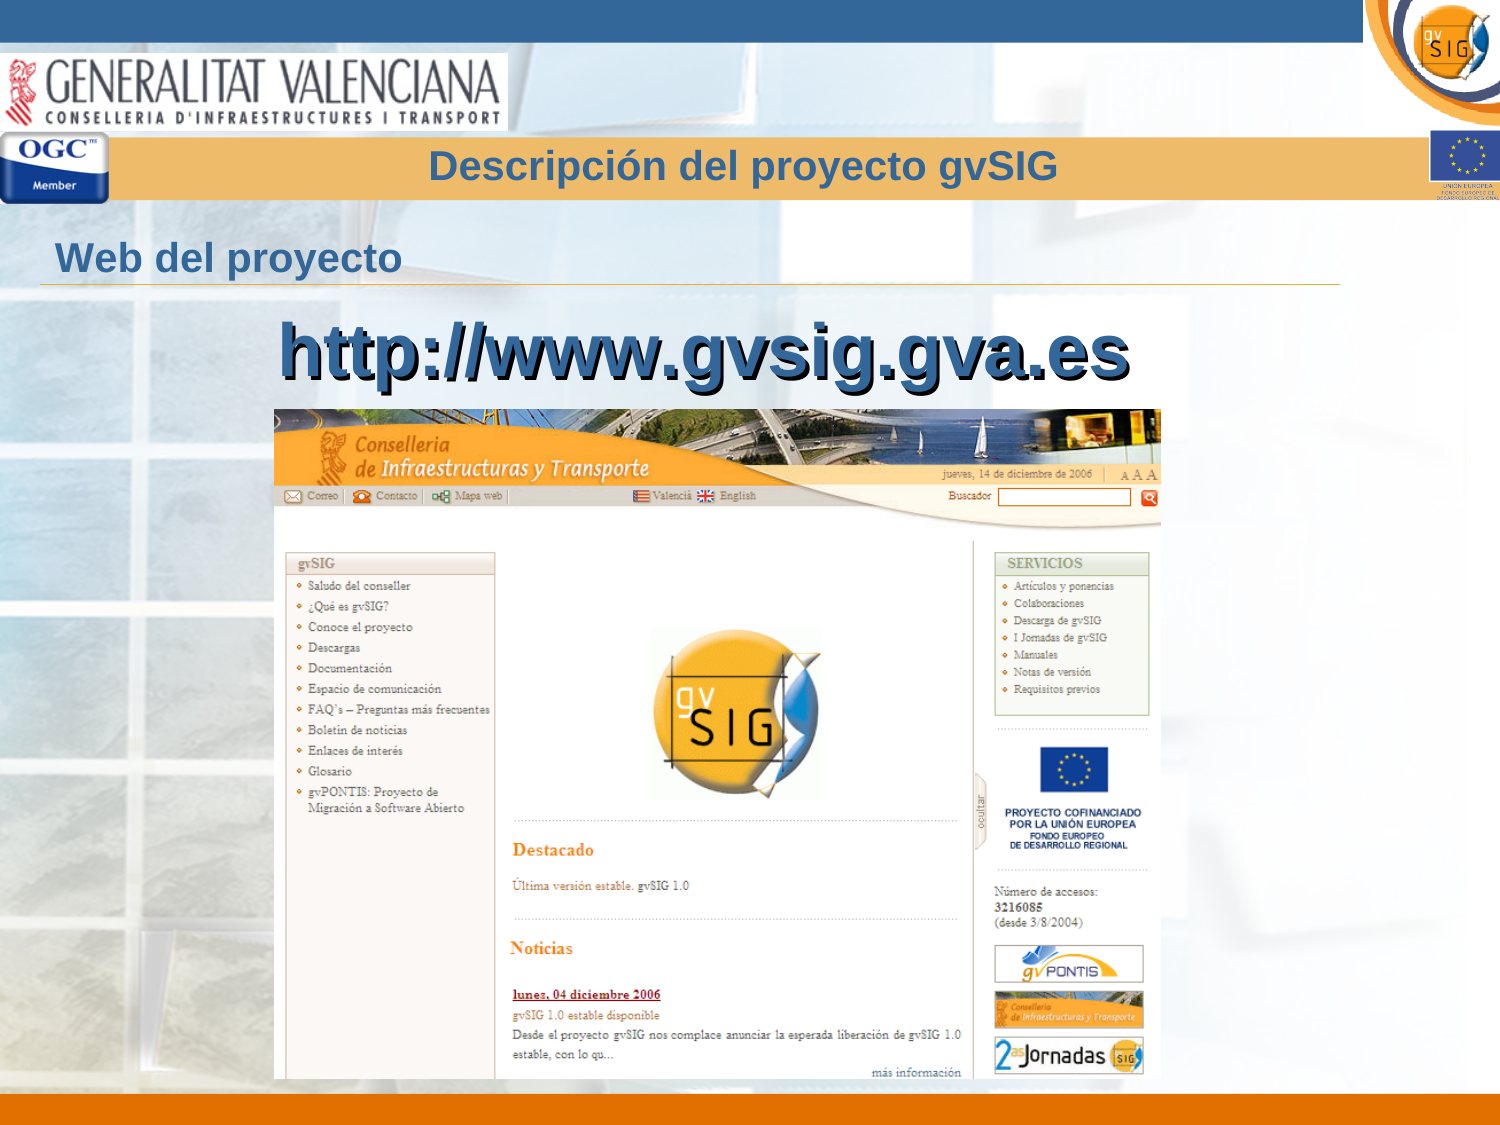

Descripción del proyecto gvSIG
Web del proyecto
http://www.gvsig.gva.es